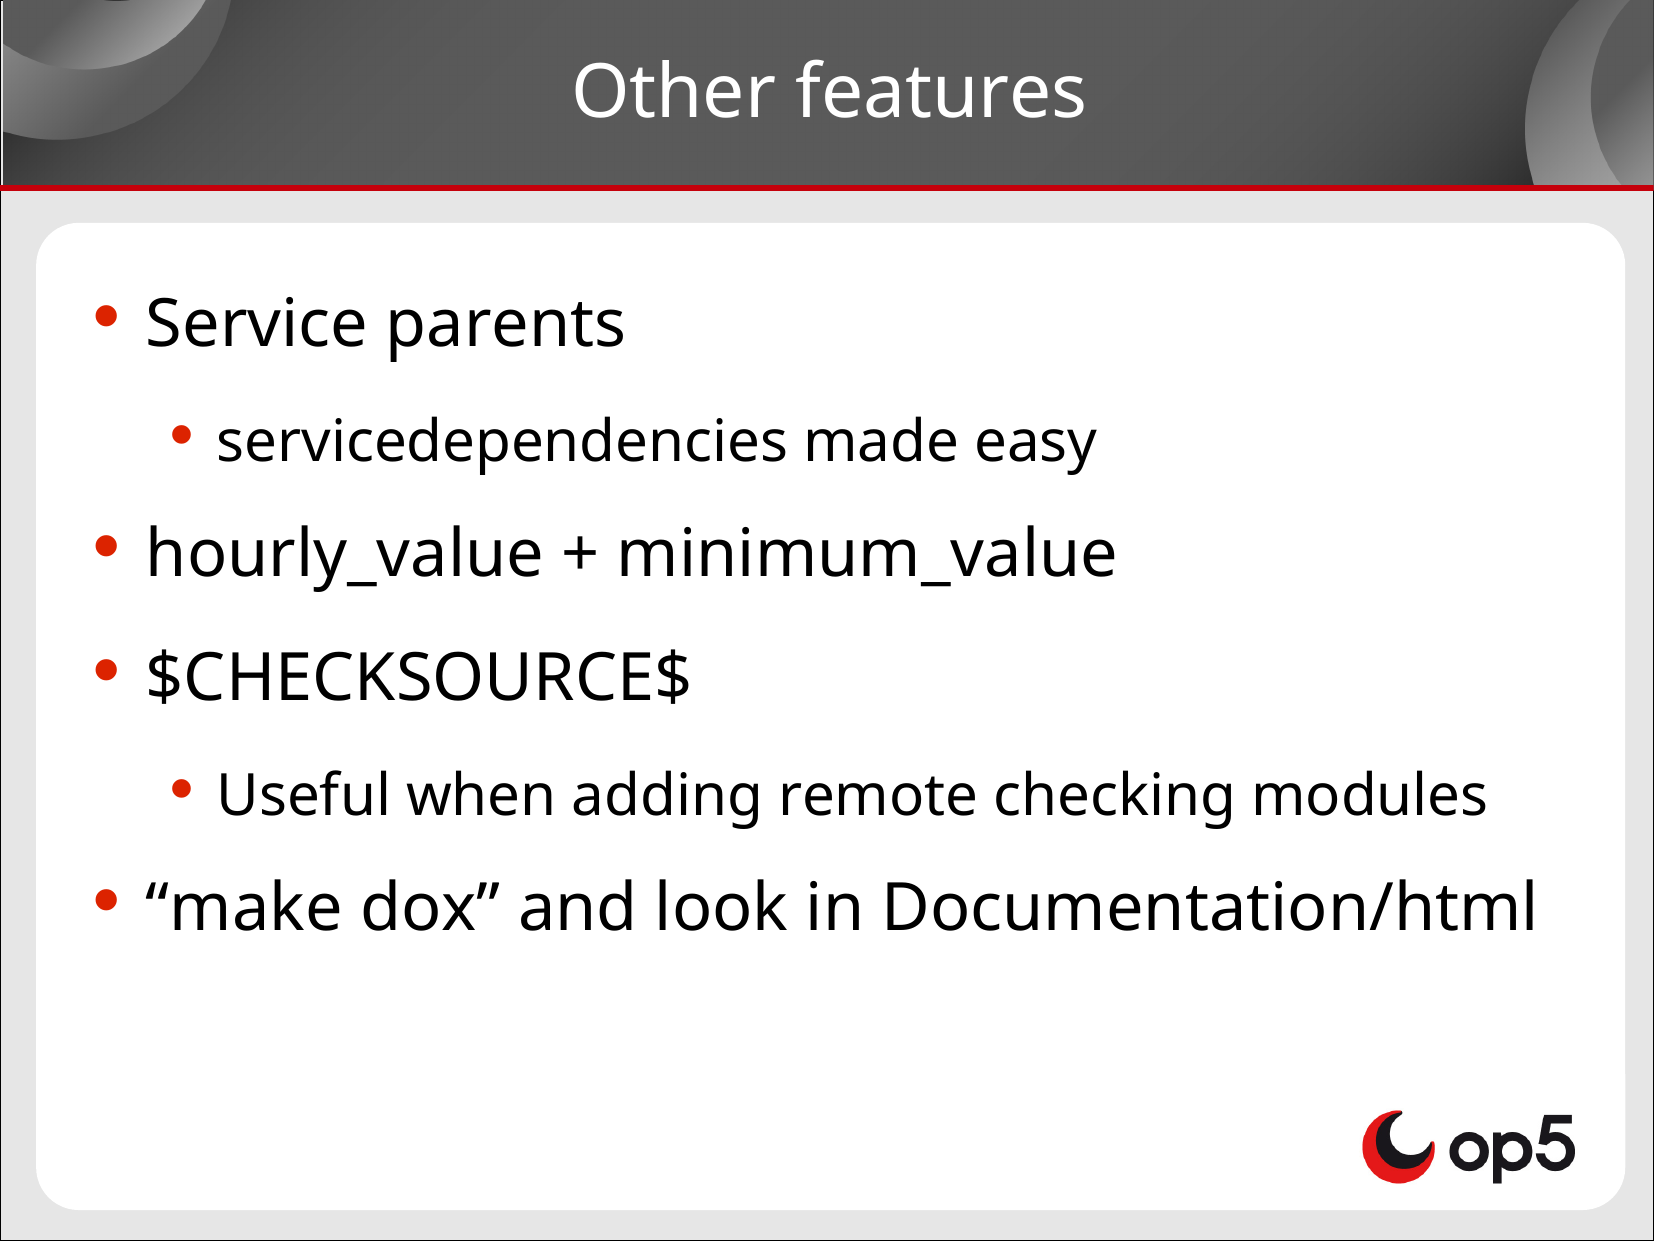

# Other features
Service parents
servicedependencies made easy
hourly_value + minimum_value
$CHECKSOURCE$
Useful when adding remote checking modules
“make dox” and look in Documentation/html